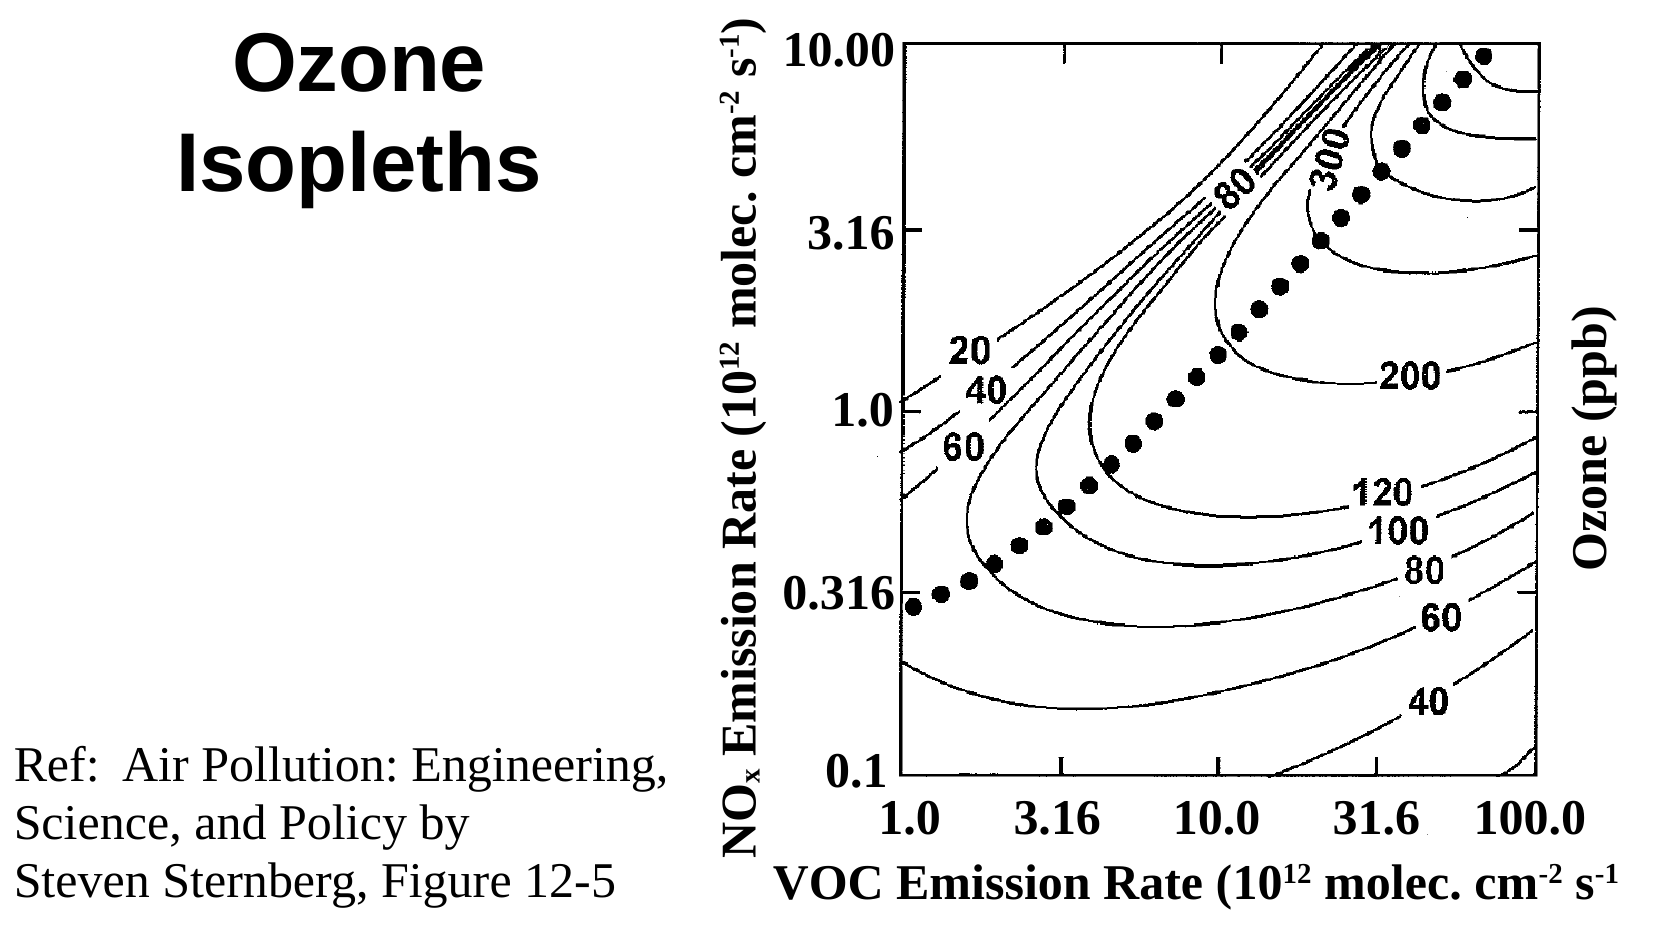

Ozone
Isopleths
10.00
3.16
1.0
NOx Emission Rate (1012 molec. cm-2 s-1)
Ozone (ppb)
0.316
Ref: Air Pollution: Engineering,
Science, and Policy by
Steven Sternberg, Figure 12-5
0.1
1.0
3.16
10.0
31.6
100.0
VOC Emission Rate (1012 molec. cm-2 s-1